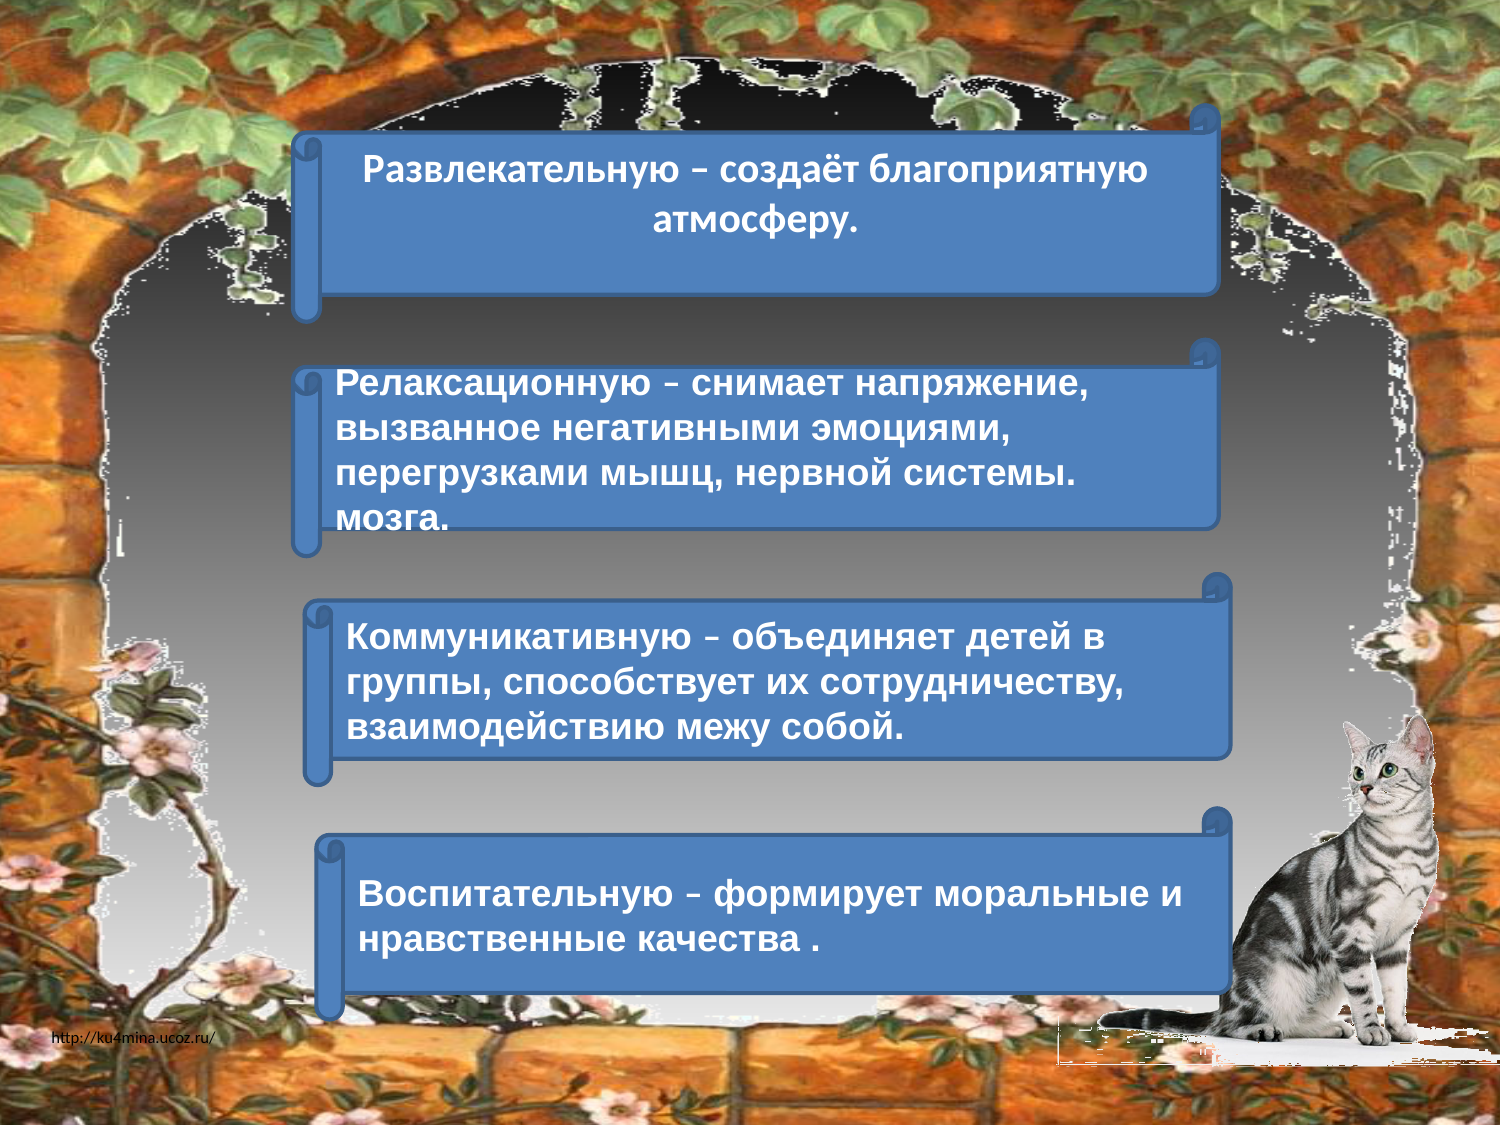

Развлекательную – создаёт благоприятную атмосферу.
#
Релаксационную – снимает напряжение, вызванное негативными эмоциями, перегрузками мышц, нервной системы. мозга.
Коммуникативную – объединяет детей в группы, способствует их сотрудничеству, взаимодействию межу собой.
Воспитательную – формирует моральные и нравственные качества .